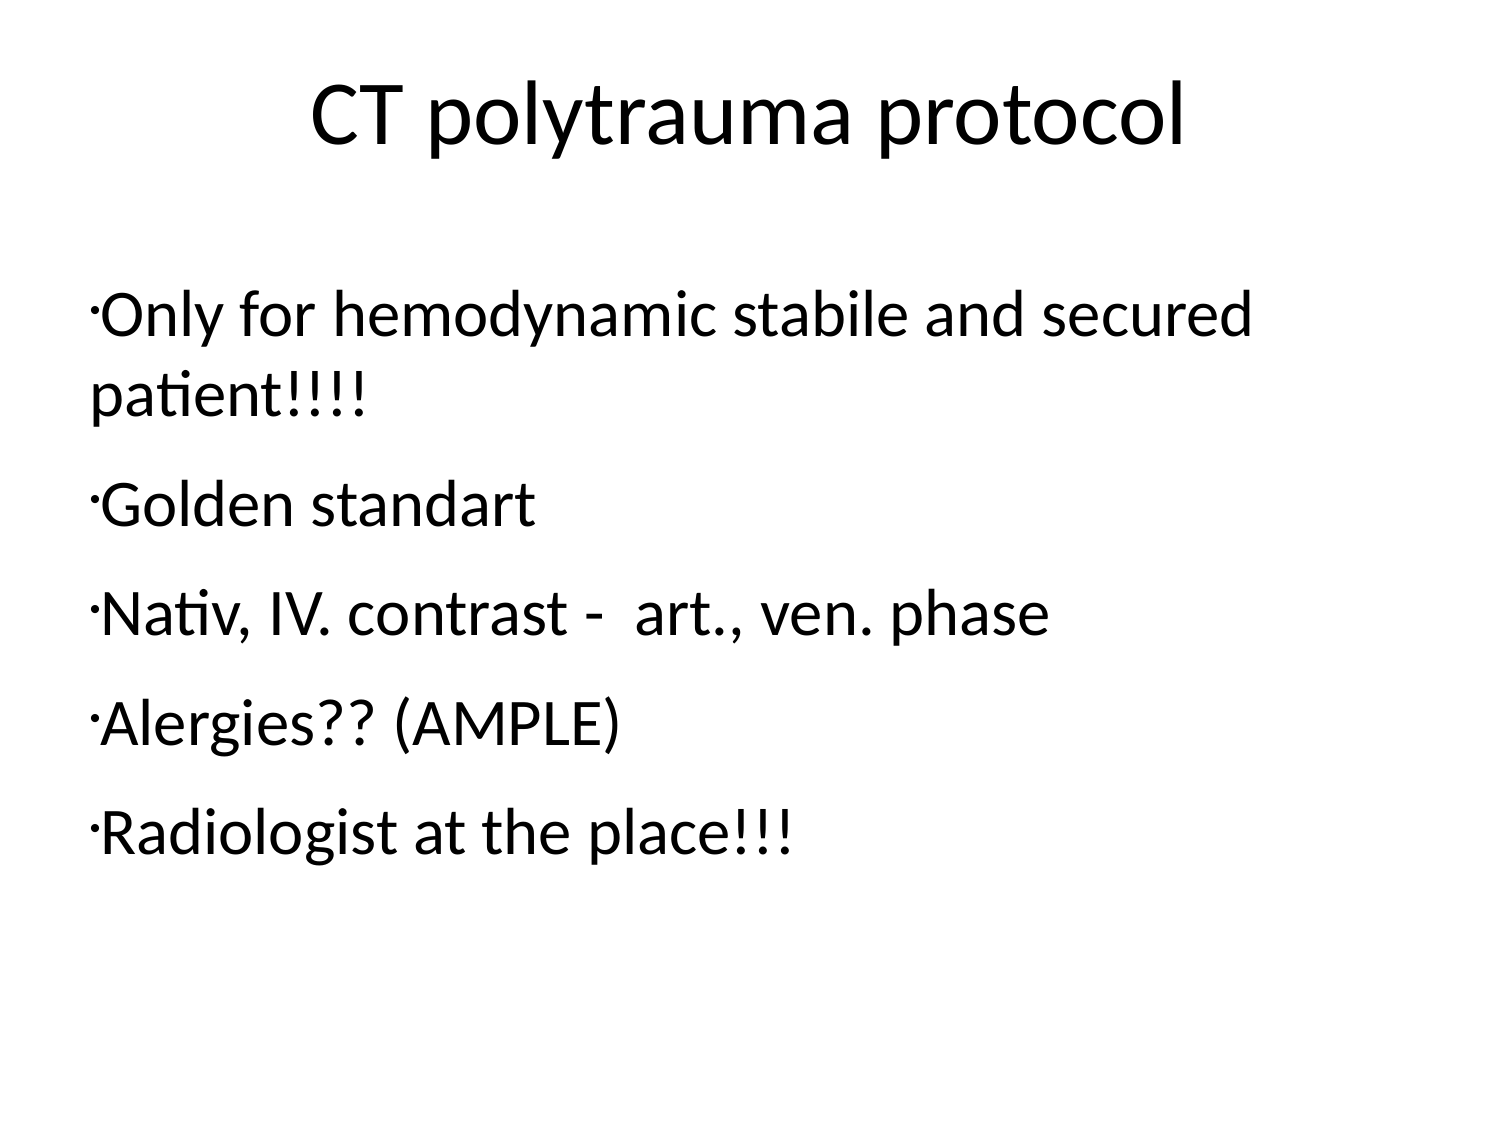

# CT polytrauma protocol
Only for hemodynamic stabile and secured patient!!!!
Golden standart
Nativ, IV. contrast - art., ven. phase
Alergies?? (AMPLE)
Radiologist at the place!!!